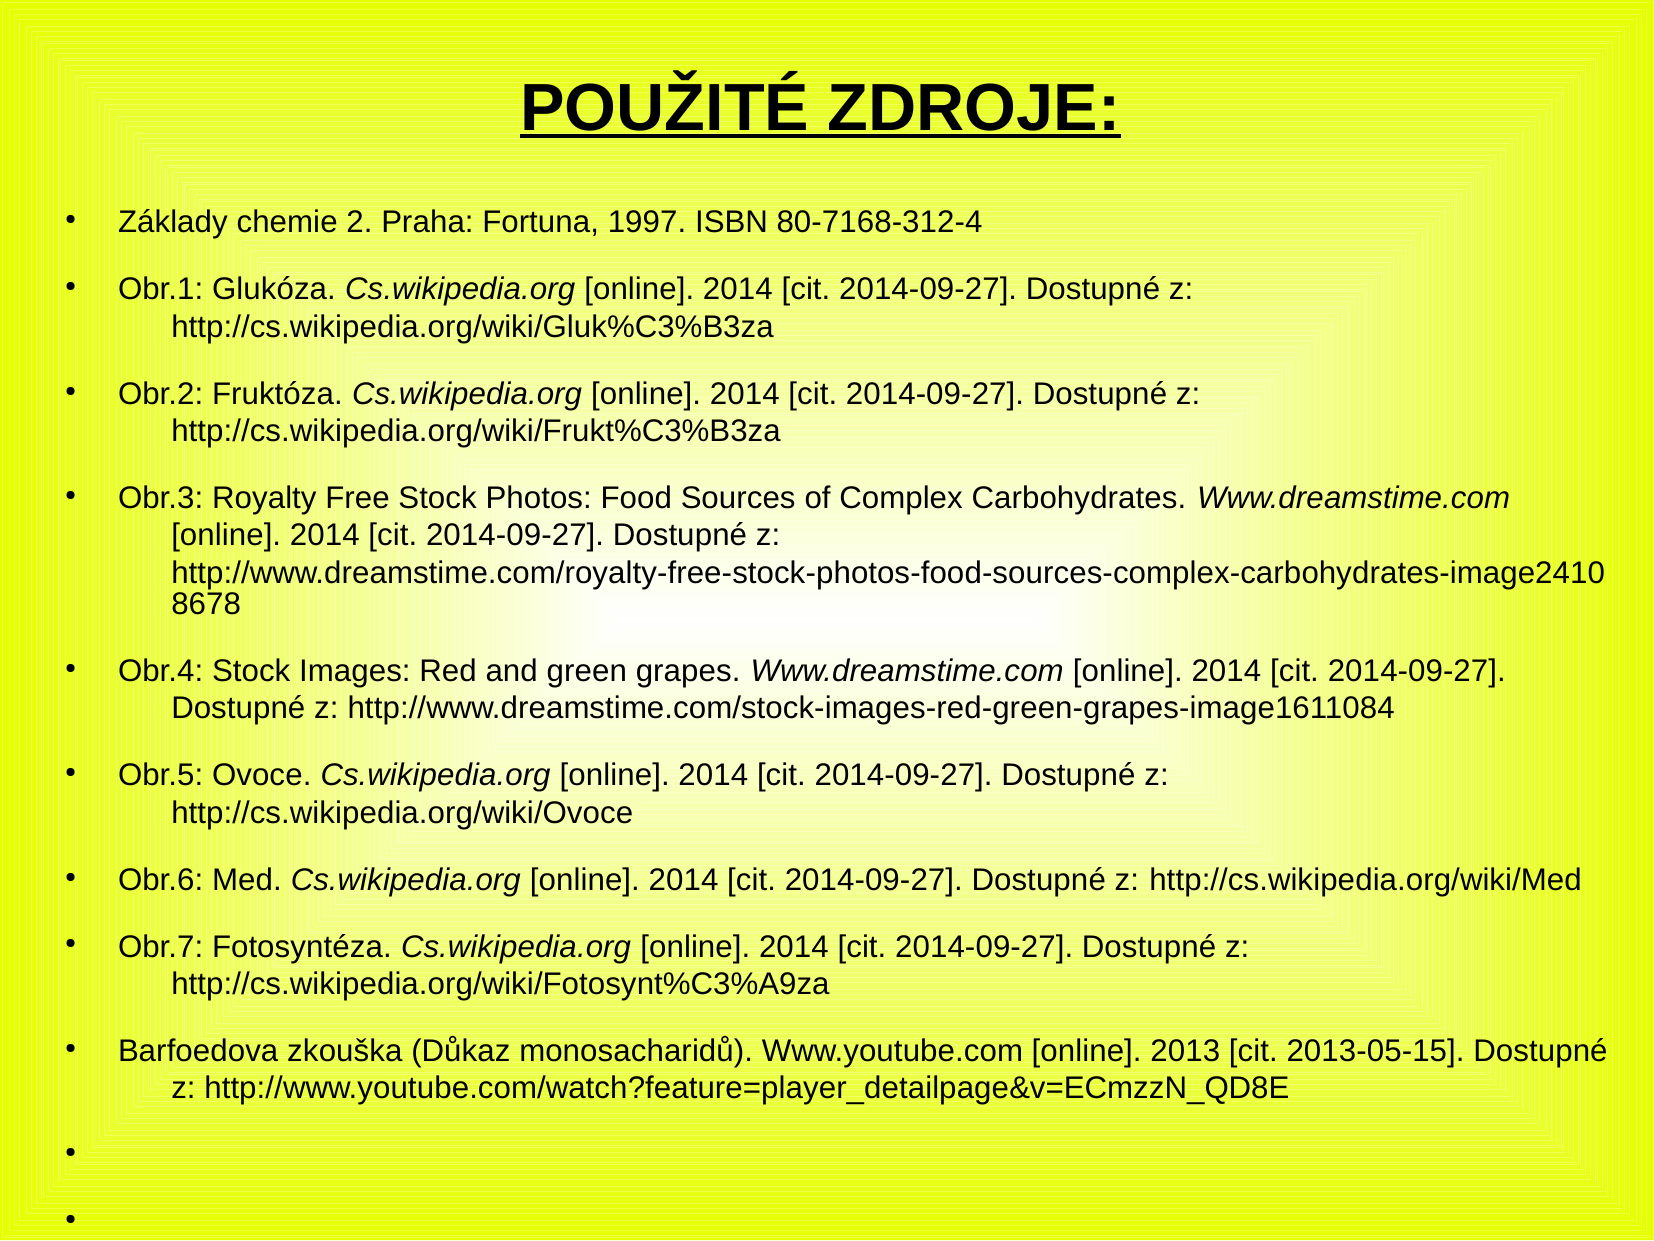

# POUŽITÉ ZDROJE:
Základy chemie 2. Praha: Fortuna, 1997. ISBN 80-7168-312-4
Obr.1: Glukóza. Cs.wikipedia.org [online]. 2014 [cit. 2014-09-27]. Dostupné z: http://cs.wikipedia.org/wiki/Gluk%C3%B3za
Obr.2: Fruktóza. Cs.wikipedia.org [online]. 2014 [cit. 2014-09-27]. Dostupné z: http://cs.wikipedia.org/wiki/Frukt%C3%B3za
Obr.3: Royalty Free Stock Photos: Food Sources of Complex Carbohydrates. Www.dreamstime.com [online]. 2014 [cit. 2014-09-27]. Dostupné z: http://www.dreamstime.com/royalty-free-stock-photos-food-sources-complex-carbohydrates-image24108678
Obr.4: Stock Images: Red and green grapes. Www.dreamstime.com [online]. 2014 [cit. 2014-09-27]. Dostupné z: http://www.dreamstime.com/stock-images-red-green-grapes-image1611084
Obr.5: Ovoce. Cs.wikipedia.org [online]. 2014 [cit. 2014-09-27]. Dostupné z: http://cs.wikipedia.org/wiki/Ovoce
Obr.6: Med. Cs.wikipedia.org [online]. 2014 [cit. 2014-09-27]. Dostupné z: http://cs.wikipedia.org/wiki/Med
Obr.7: Fotosyntéza. Cs.wikipedia.org [online]. 2014 [cit. 2014-09-27]. Dostupné z: http://cs.wikipedia.org/wiki/Fotosynt%C3%A9za
Barfoedova zkouška (Důkaz monosacharidů). Www.youtube.com [online]. 2013 [cit. 2013-05-15]. Dostupné z: http://www.youtube.com/watch?feature=player_detailpage&v=ECmzzN_QD8E